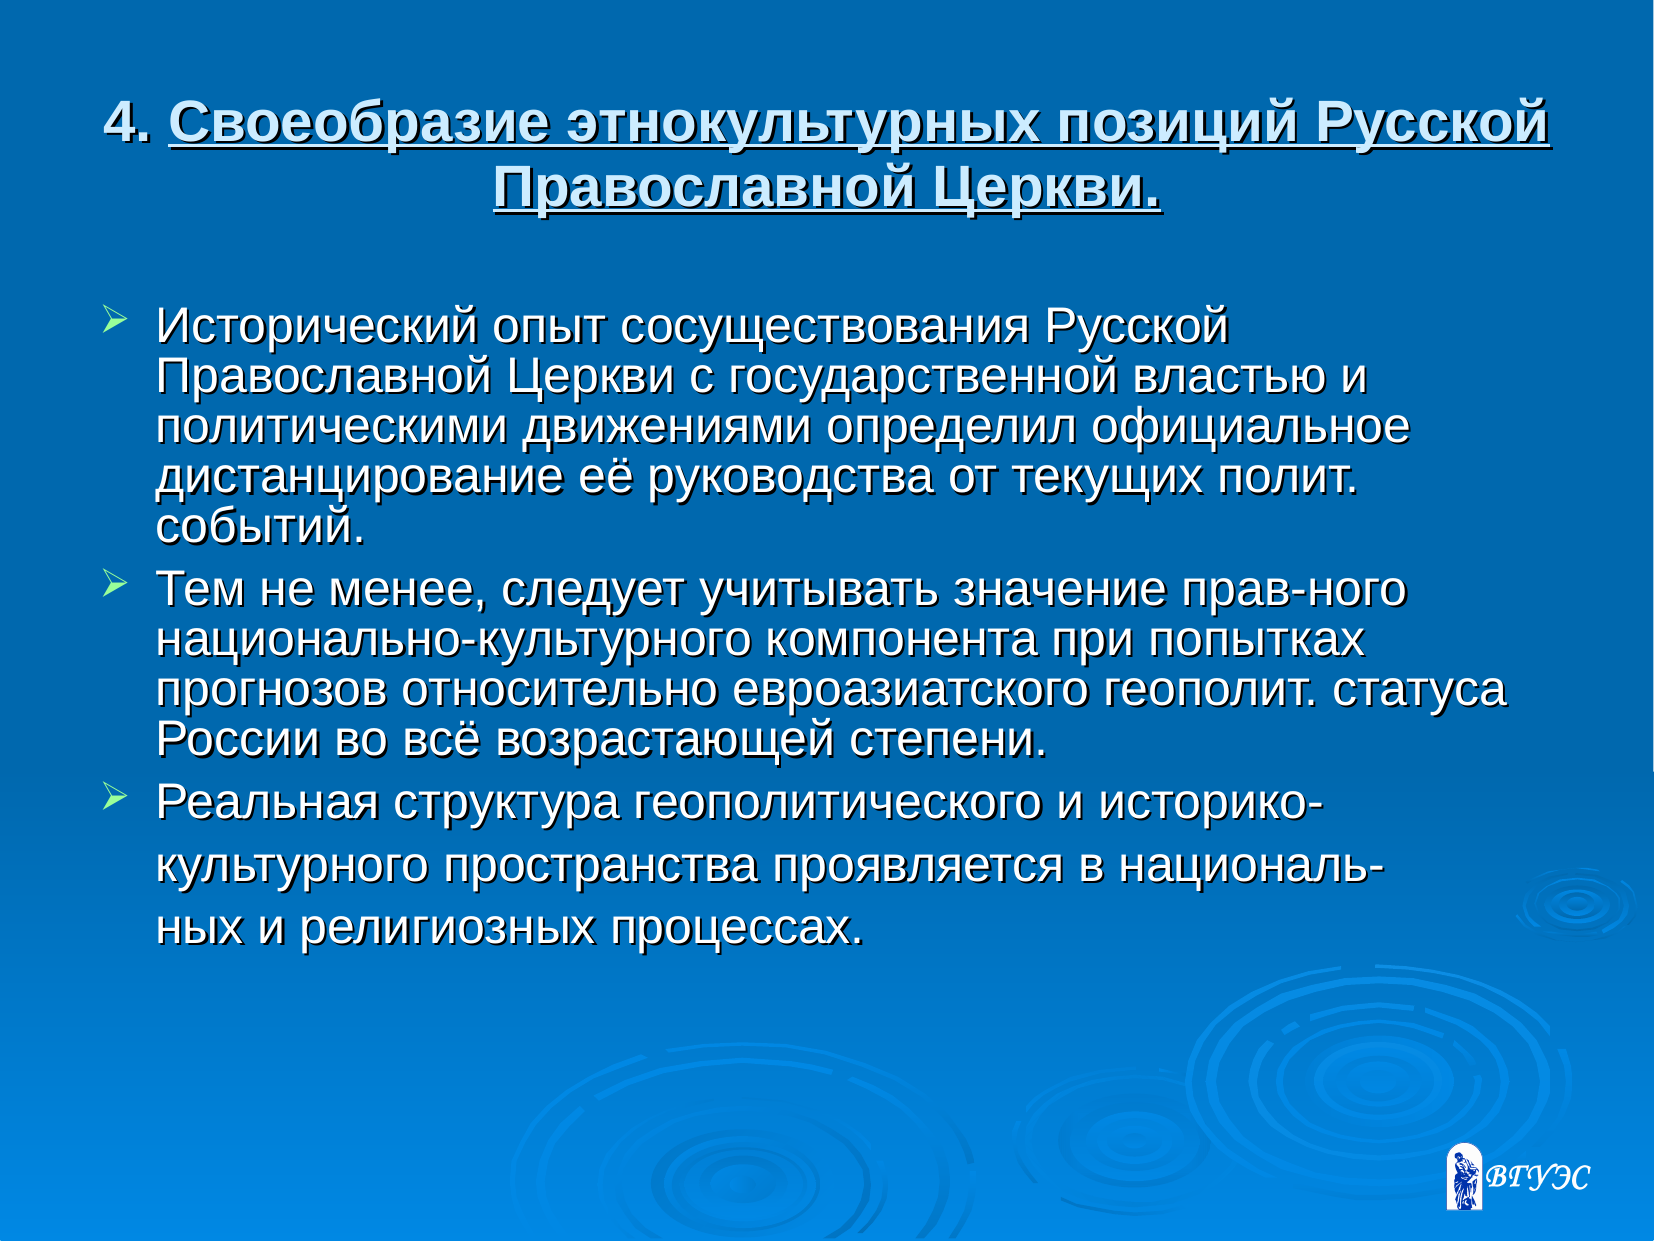

# 4. Своеобразие этнокультурных позиций Русской Православной Церкви.
Исторический опыт сосуществования Русской Православной Церкви с государственной властью и политическими движениями определил официальное дистанцирование её руководства от текущих полит. событий.
Тем не менее, следует учитывать значение прав-ного национально-культурного компонента при попытках прогнозов относительно евроазиатского геополит. статуса России во всё возрастающей степени.
Реальная структура геополитического и историко-
 культурного пространства проявляется в националь-
 ных и религиозных процессах.